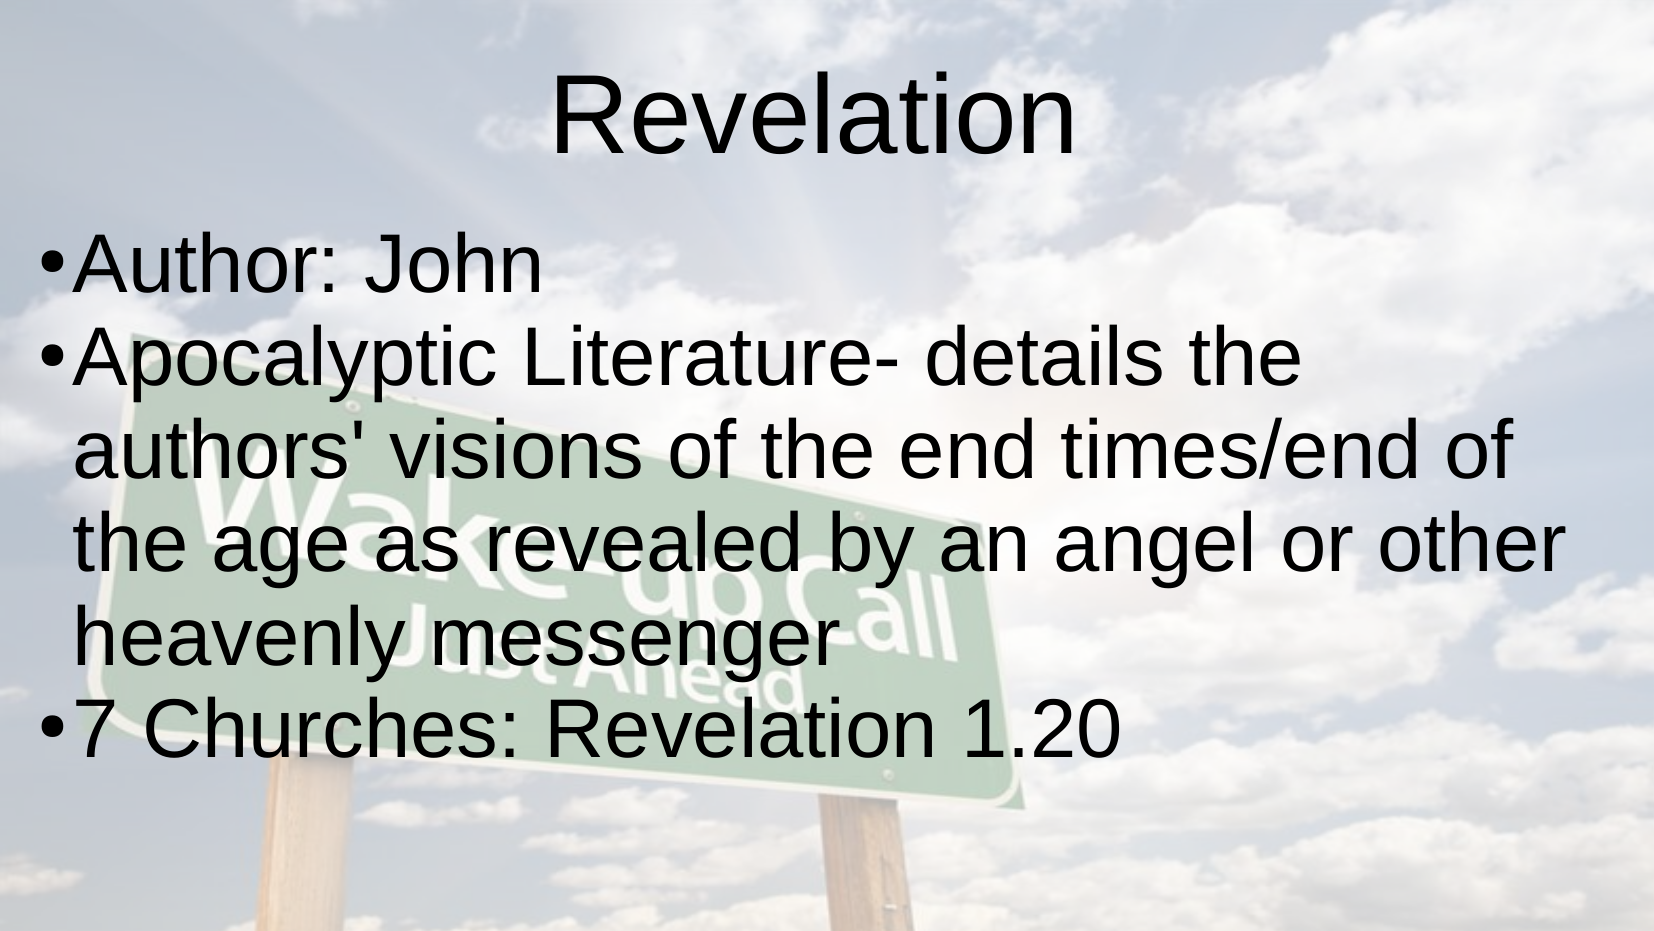

# Revelation
Author: John
Apocalyptic Literature- details the authors' visions of the end times/end of the age as revealed by an angel or other heavenly messenger
7 Churches: Revelation 1.20